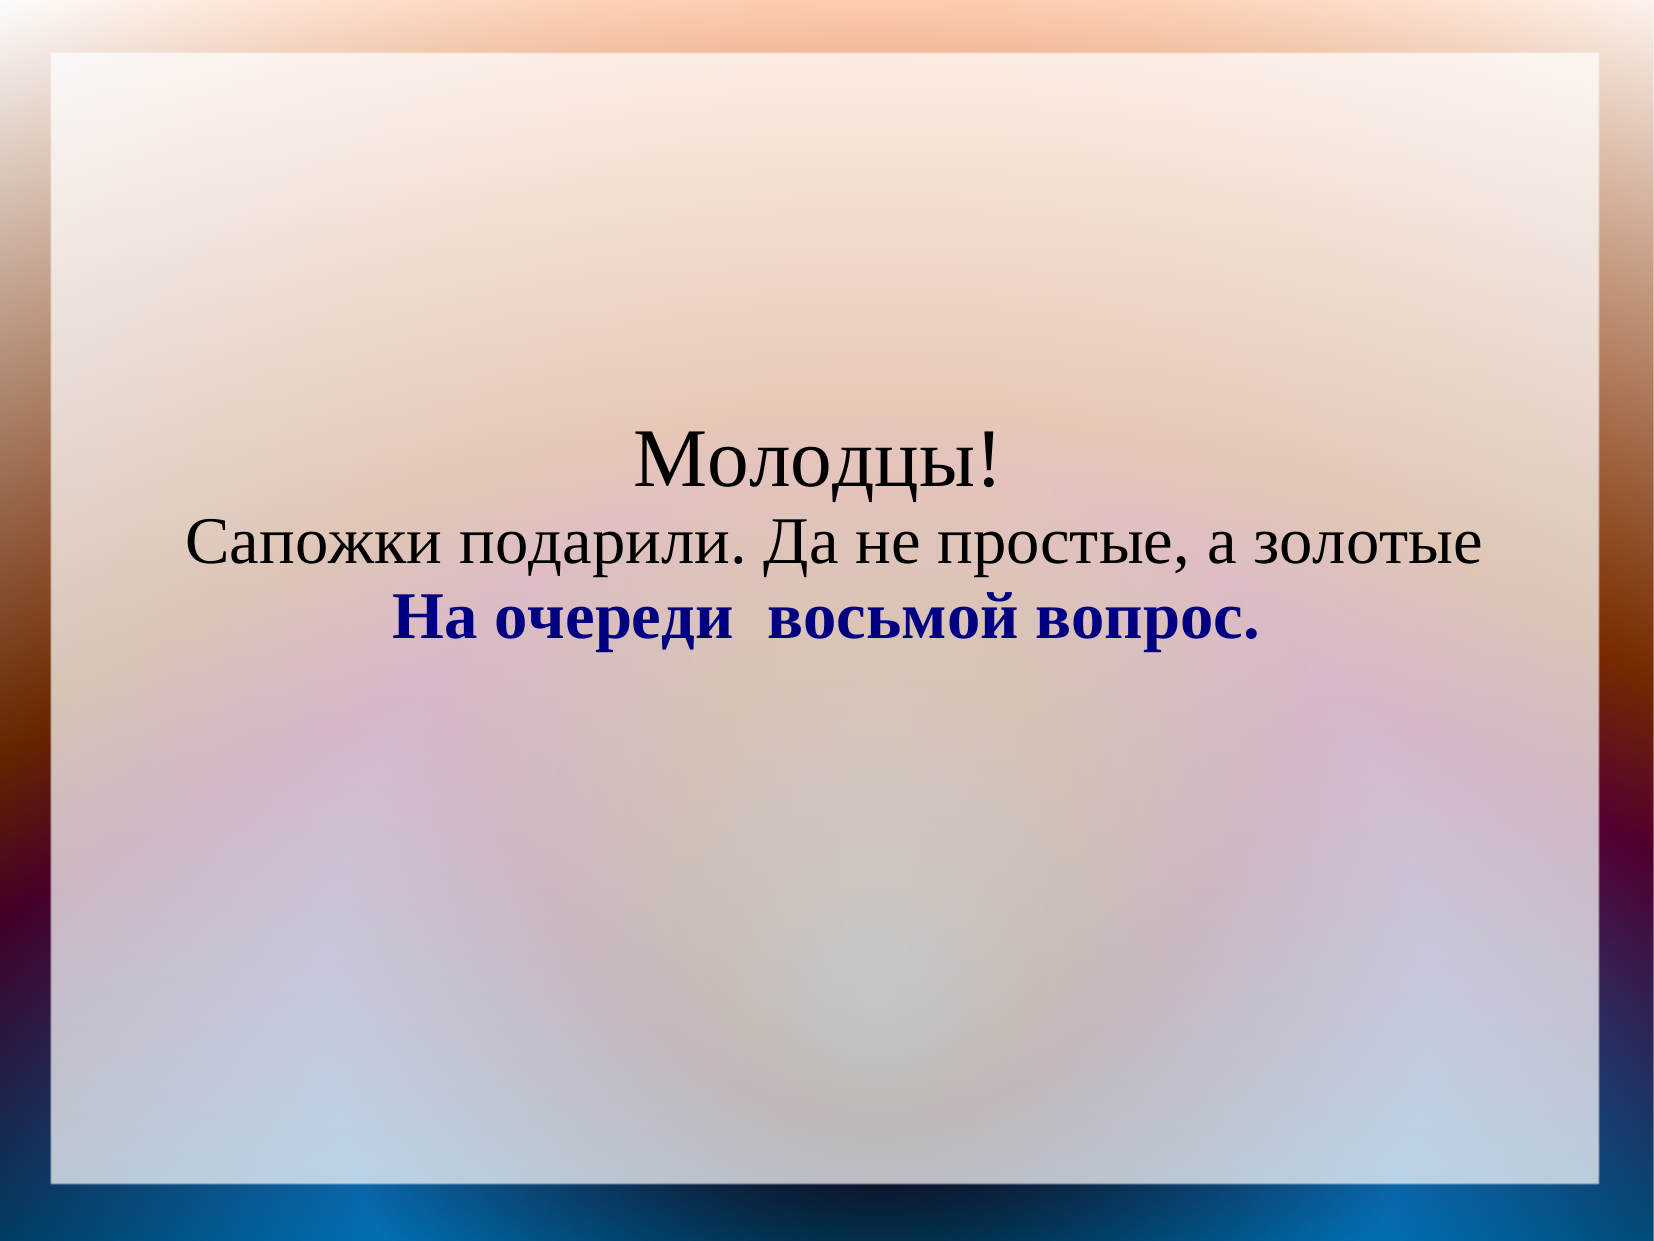

# Молодцы!
 Сапожки подарили. Да не простые, а золотые
На очереди восьмой вопрос.